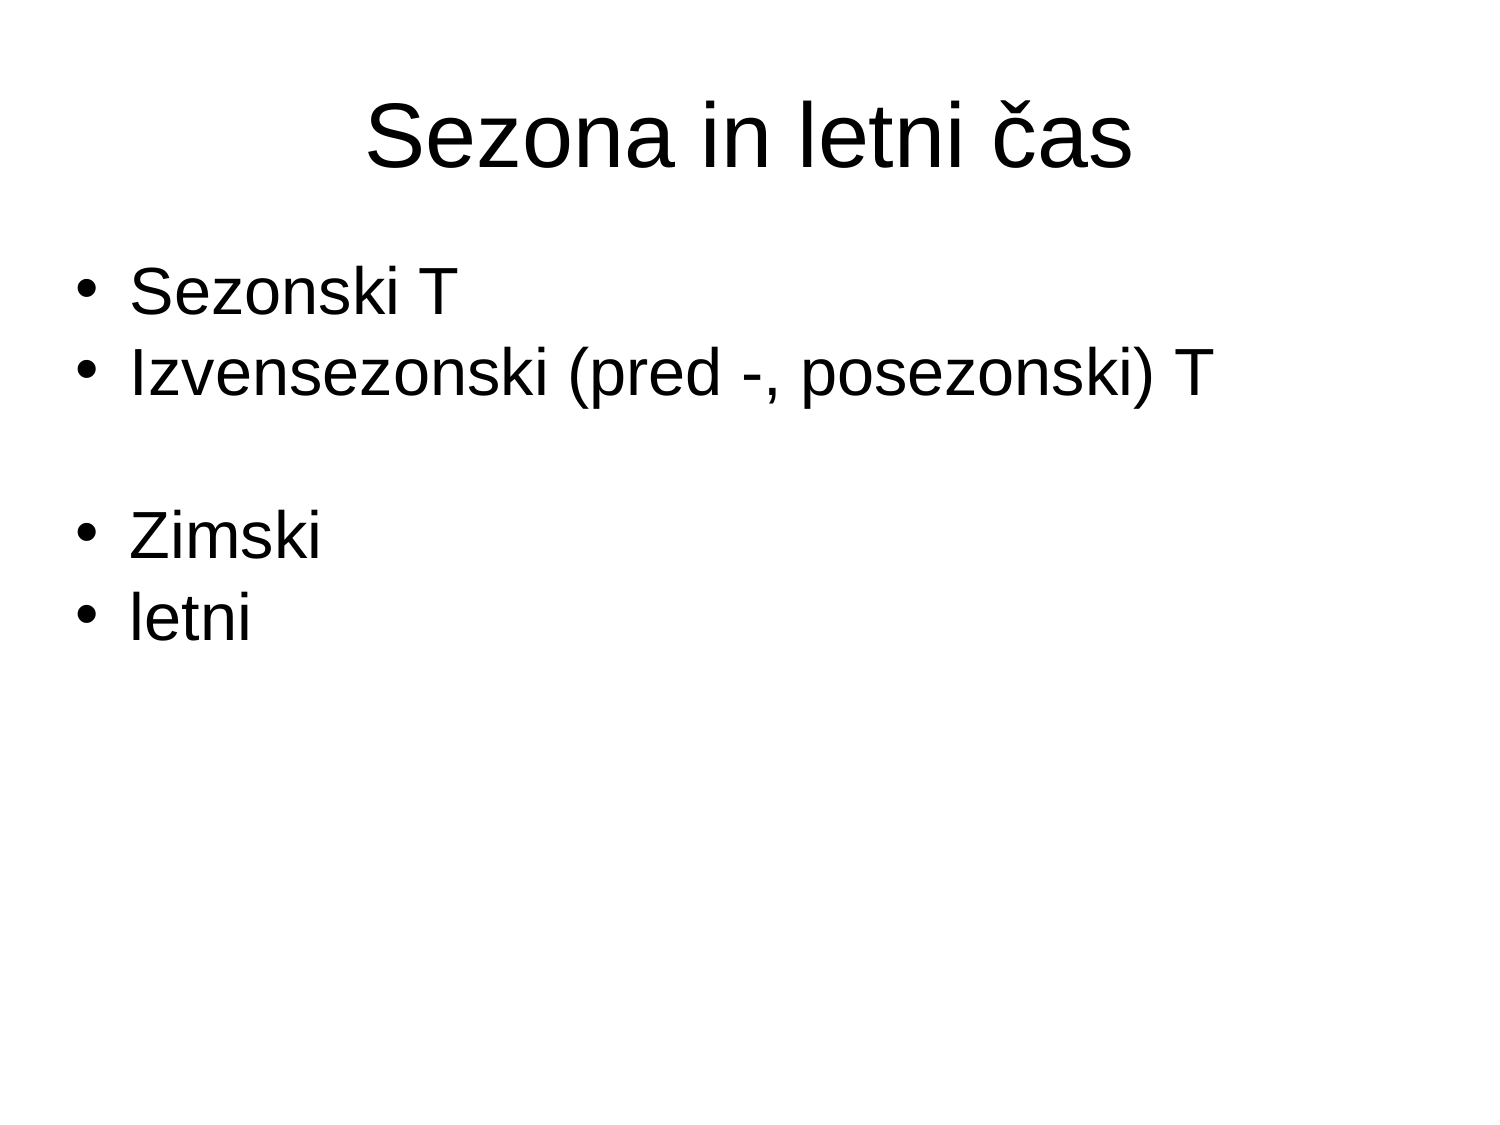

# Sezona in letni čas
Sezonski T
Izvensezonski (pred -, posezonski) T
Zimski
letni